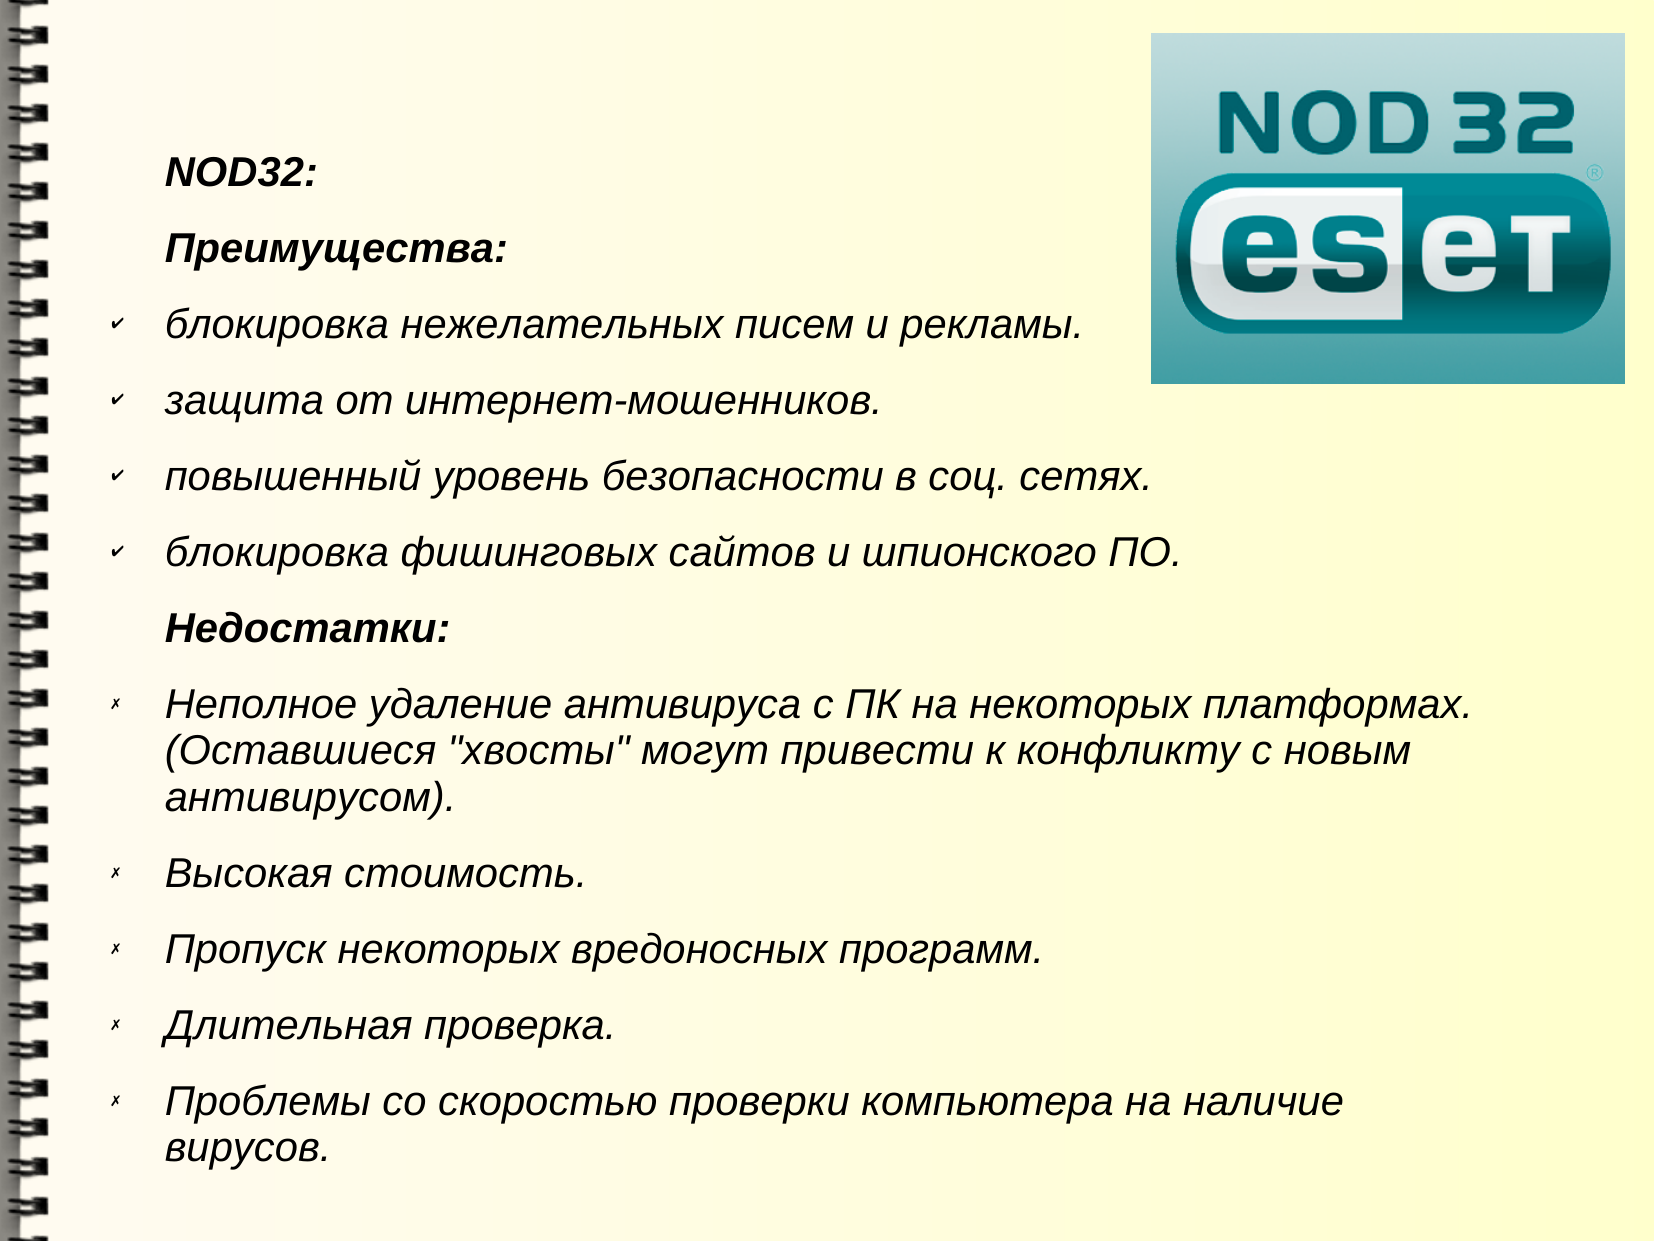

# NOD32:
Преимущества:
блокировка нежелательных писем и рекламы.
защита от интернет-мошенников.
повышенный уровень безопасности в соц. сетях.
блокировка фишинговых сайтов и шпионского ПО.
Недостатки:
Неполное удаление антивируса с ПК на некоторых платформах. (Оставшиеся "хвосты" могут привести к конфликту с новым антивирусом).
Высокая стоимость.
Пропуск некоторых вредоносных программ.
Длительная проверка.
Проблемы со скоростью проверки компьютера на наличие вирусов.